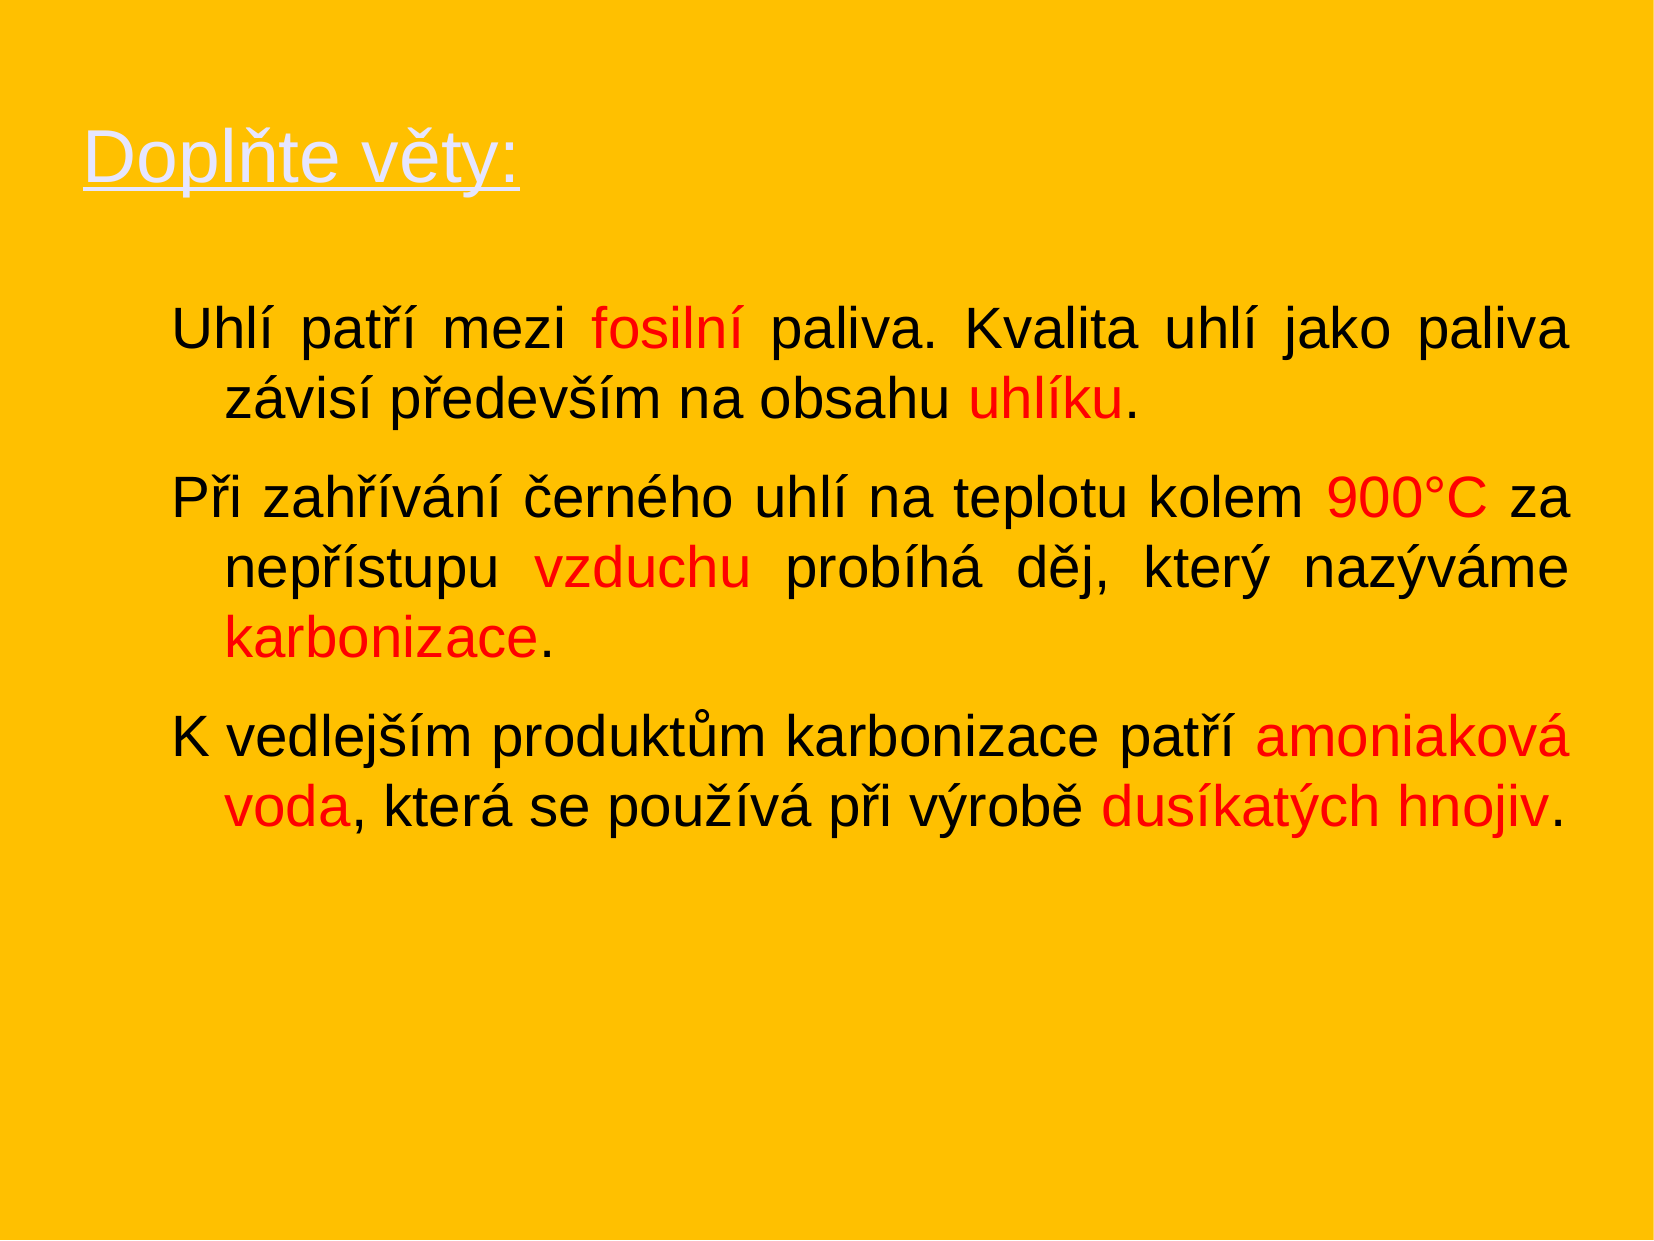

# Doplňte věty:
Uhlí patří mezi fosilní paliva. Kvalita uhlí jako paliva závisí především na obsahu uhlíku.
Při zahřívání černého uhlí na teplotu kolem 900°C za nepřístupu vzduchu probíhá děj, který nazýváme karbonizace.
K vedlejším produktům karbonizace patří amoniaková voda, která se používá při výrobě dusíkatých hnojiv.